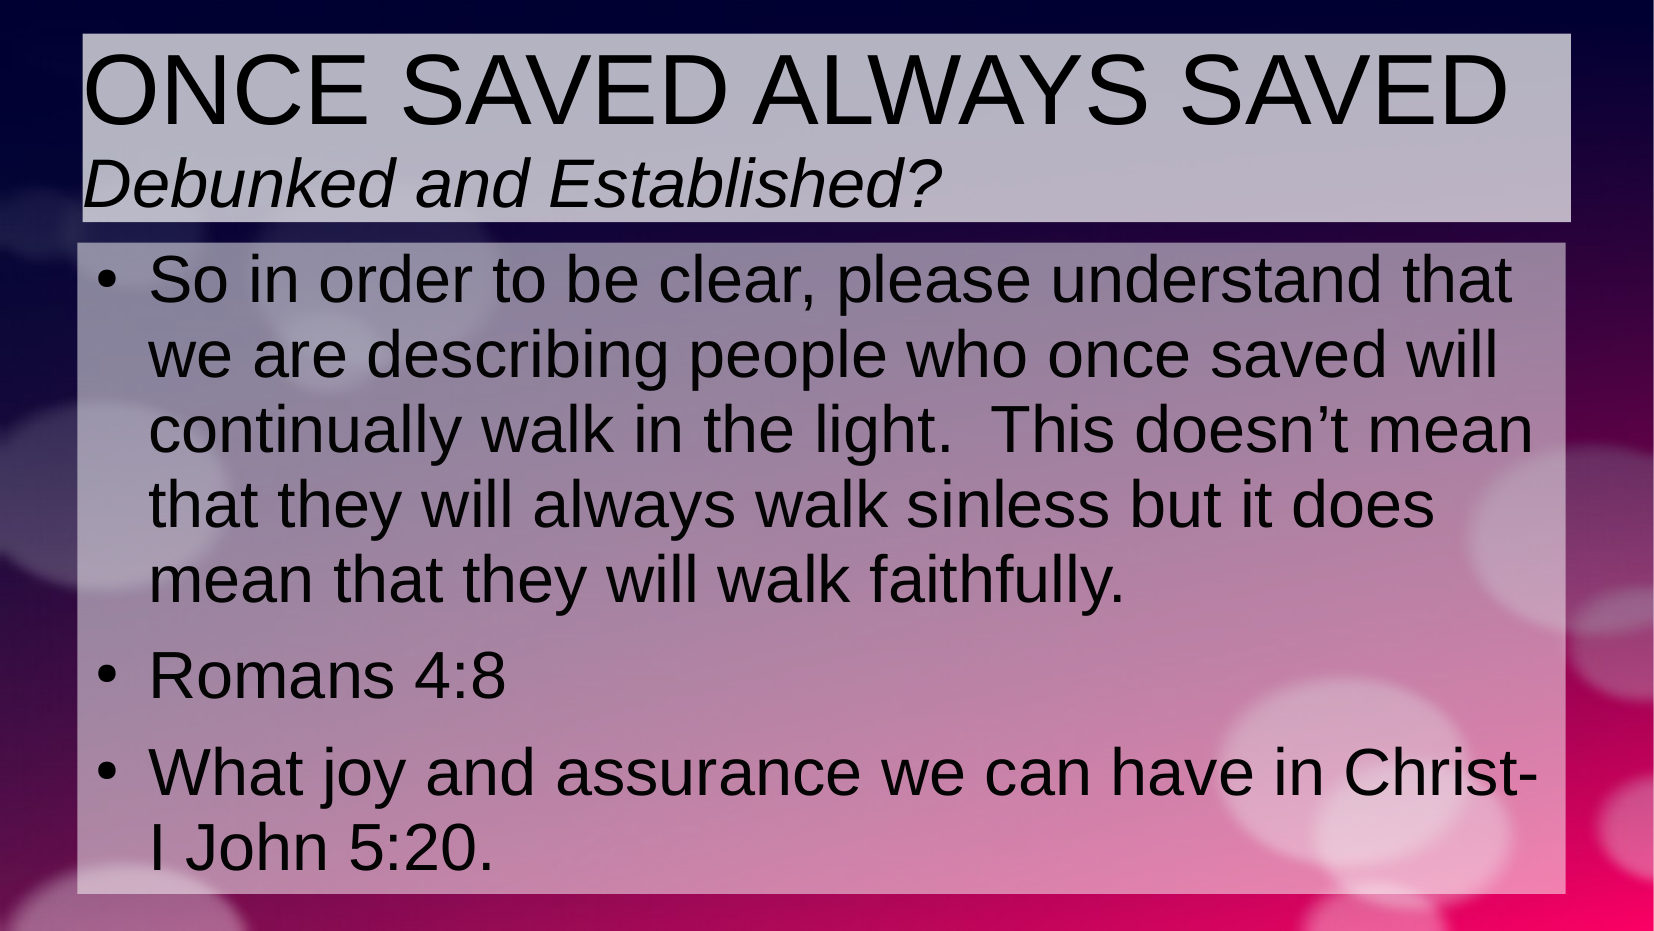

# ONCE SAVED ALWAYS SAVED Debunked and Established?
So in order to be clear, please understand that we are describing people who once saved will continually walk in the light. This doesn’t mean that they will always walk sinless but it does mean that they will walk faithfully.
Romans 4:8
What joy and assurance we can have in Christ- I John 5:20.